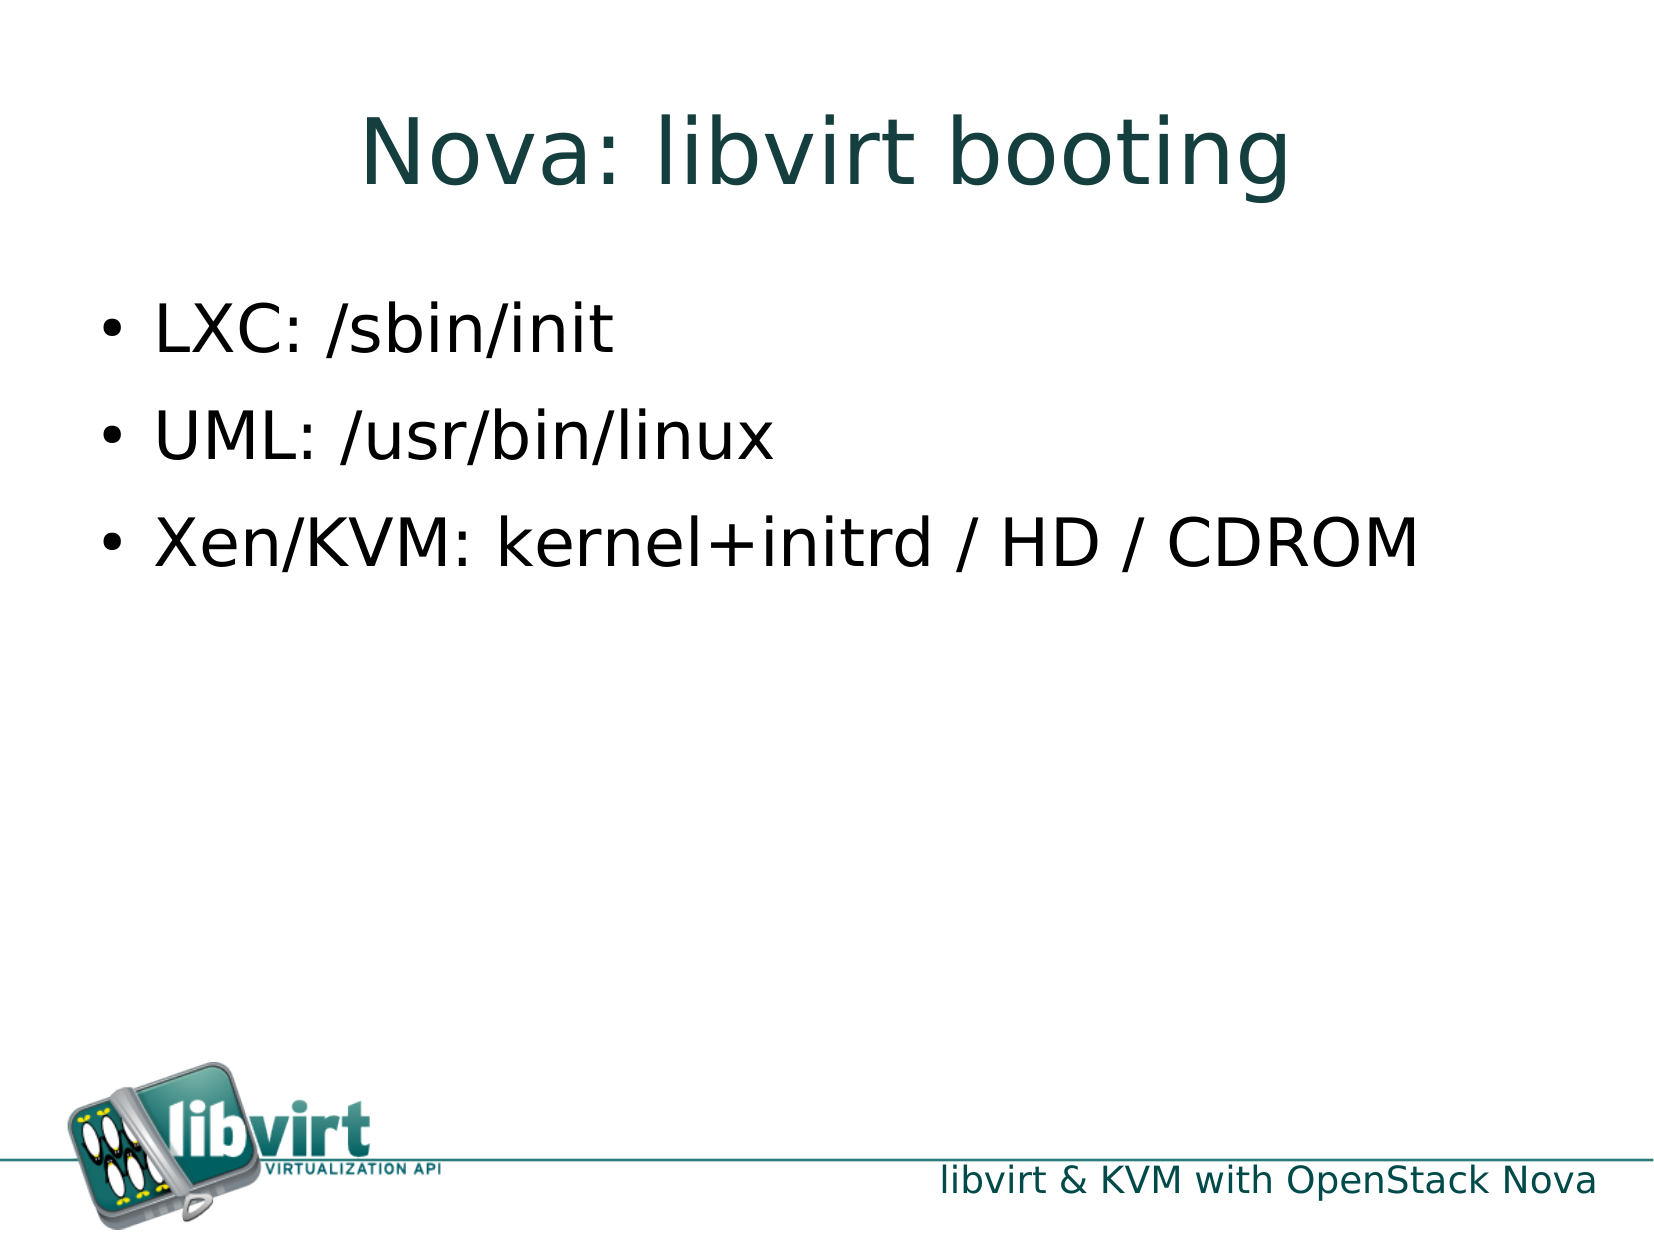

# Nova: libvirt booting
LXC: /sbin/init
UML: /usr/bin/linux
Xen/KVM: kernel+initrd / HD / CDROM
libvirt & KVM with OpenStack Nova